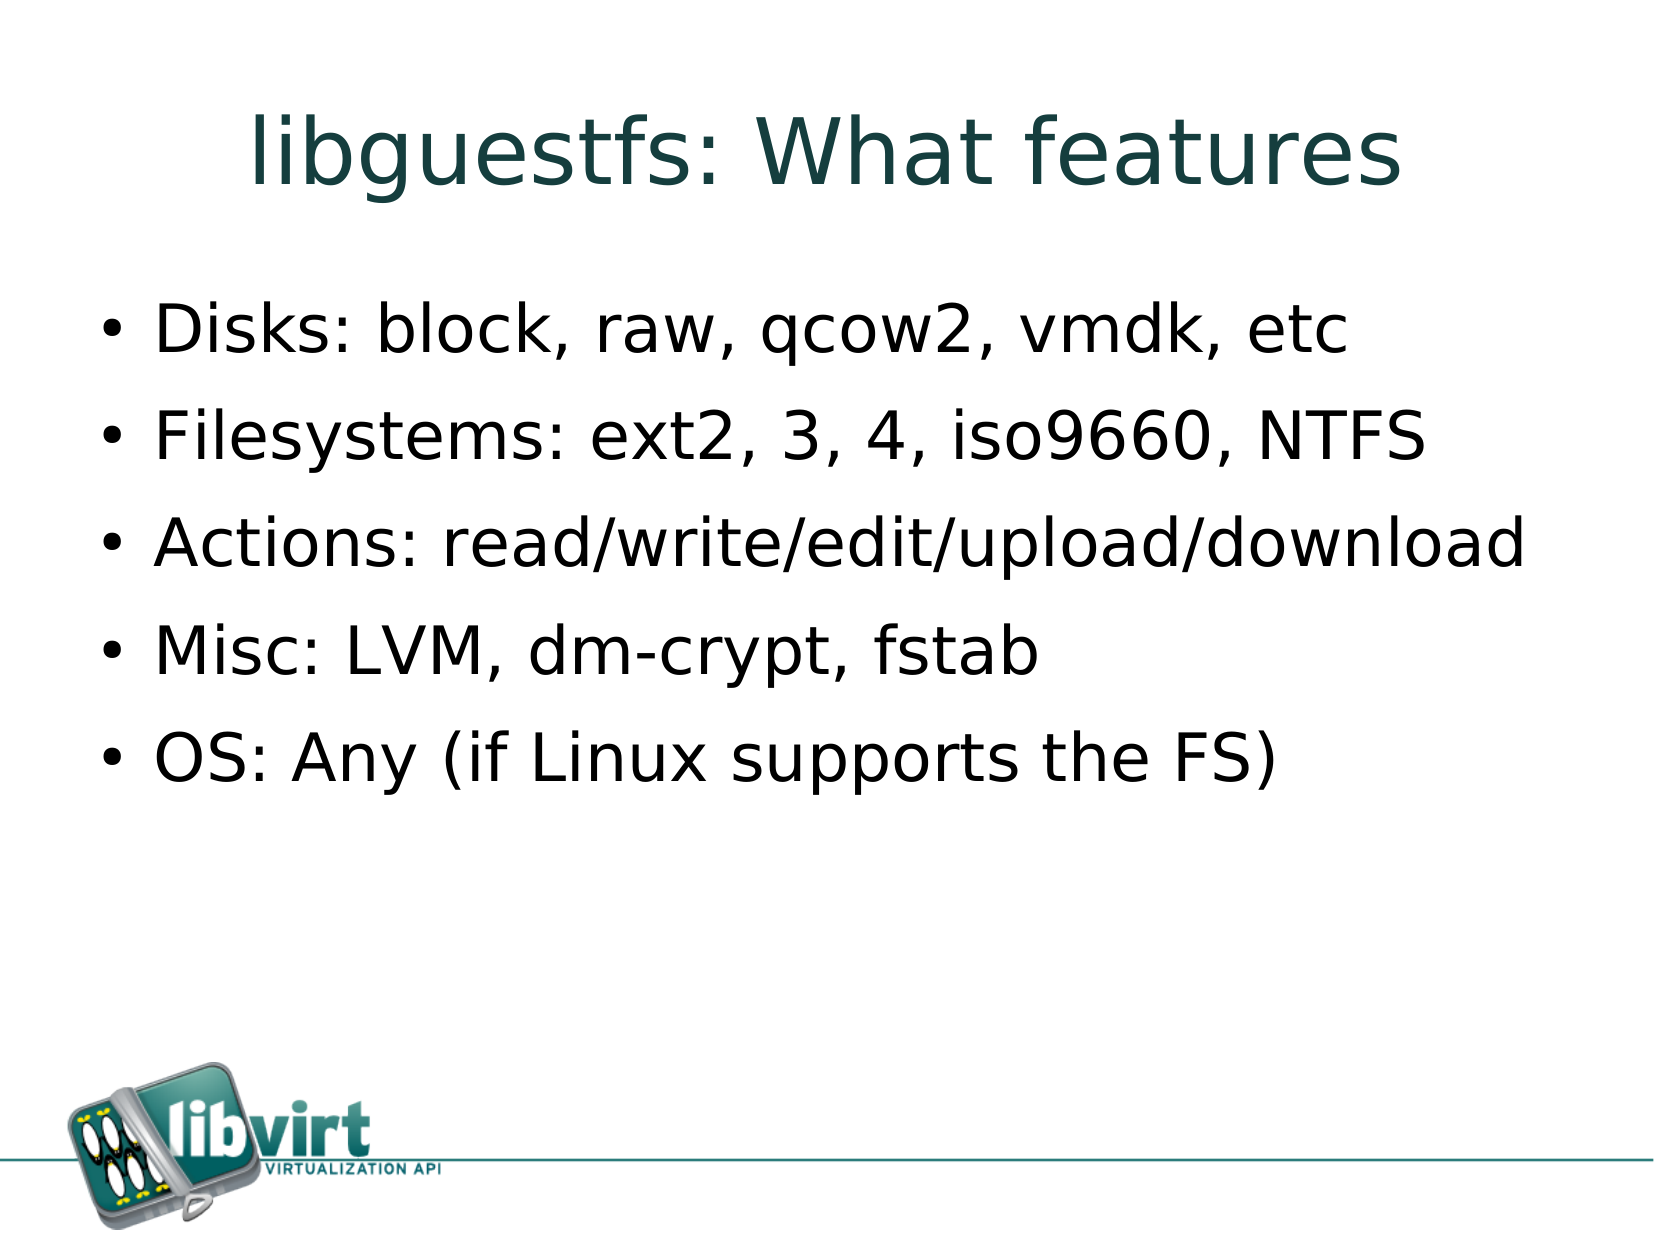

# libguestfs: What features
Disks: block, raw, qcow2, vmdk, etc
Filesystems: ext2, 3, 4, iso9660, NTFS
Actions: read/write/edit/upload/download
Misc: LVM, dm-crypt, fstab
OS: Any (if Linux supports the FS)